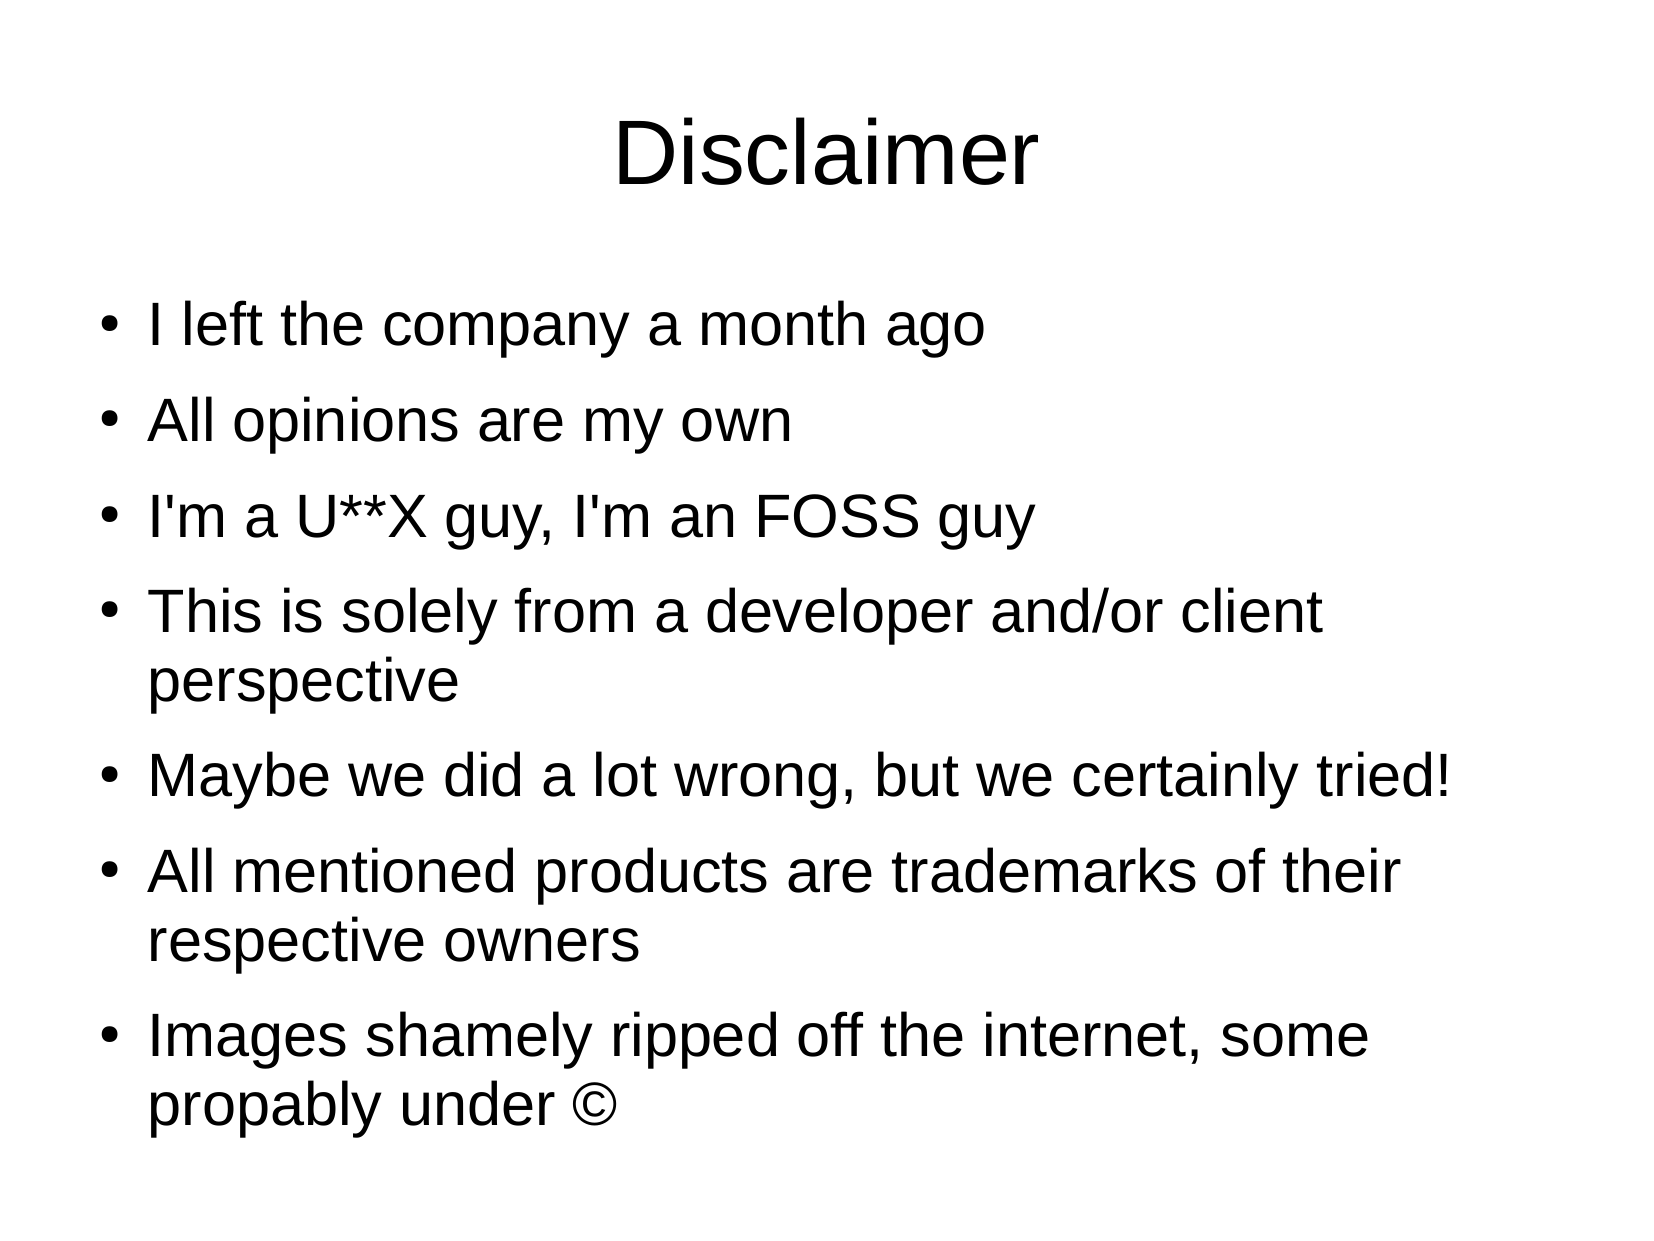

# Disclaimer
I left the company a month ago
All opinions are my own
I'm a U**X guy, I'm an FOSS guy
This is solely from a developer and/or client perspective
Maybe we did a lot wrong, but we certainly tried!
All mentioned products are trademarks of their respective owners
Images shamely ripped off the internet, some propably under ©